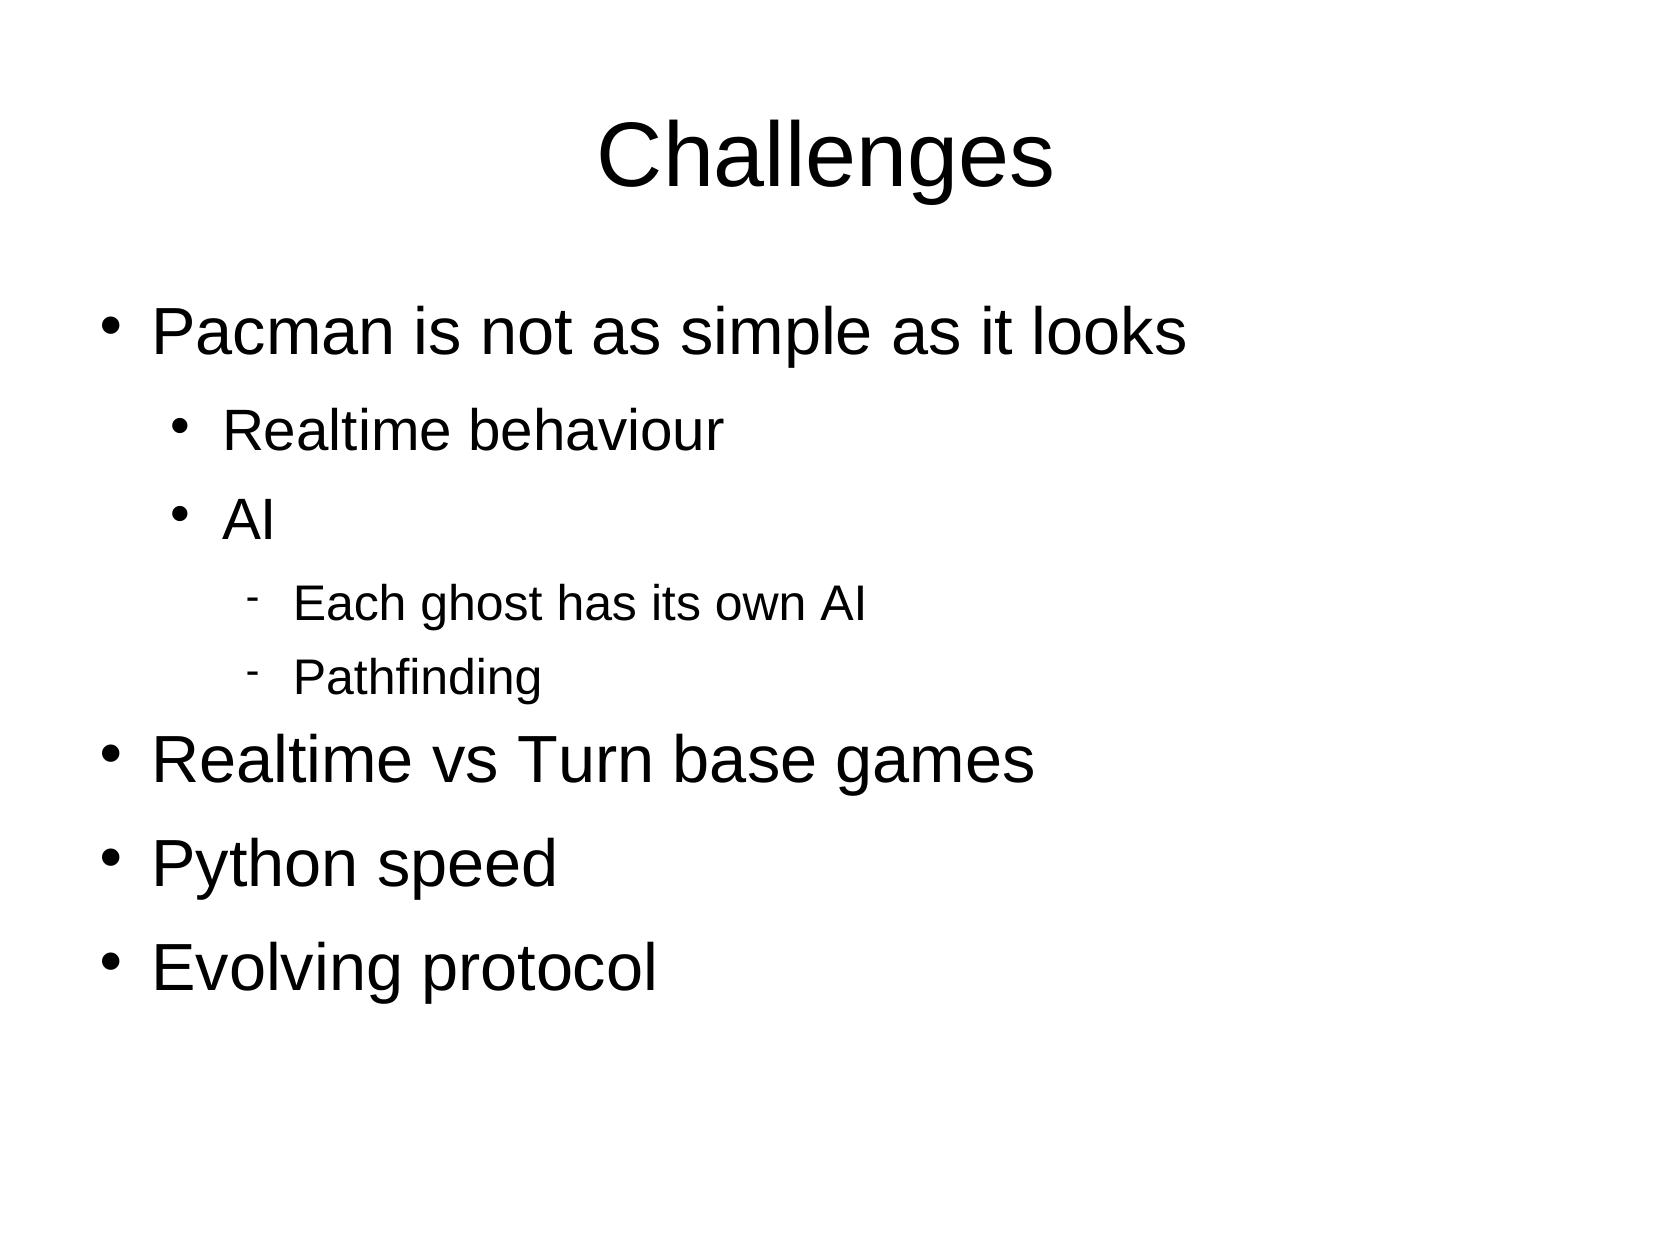

# Challenges
Pacman is not as simple as it looks
Realtime behaviour
AI
Each ghost has its own AI
Pathfinding
Realtime vs Turn base games
Python speed
Evolving protocol